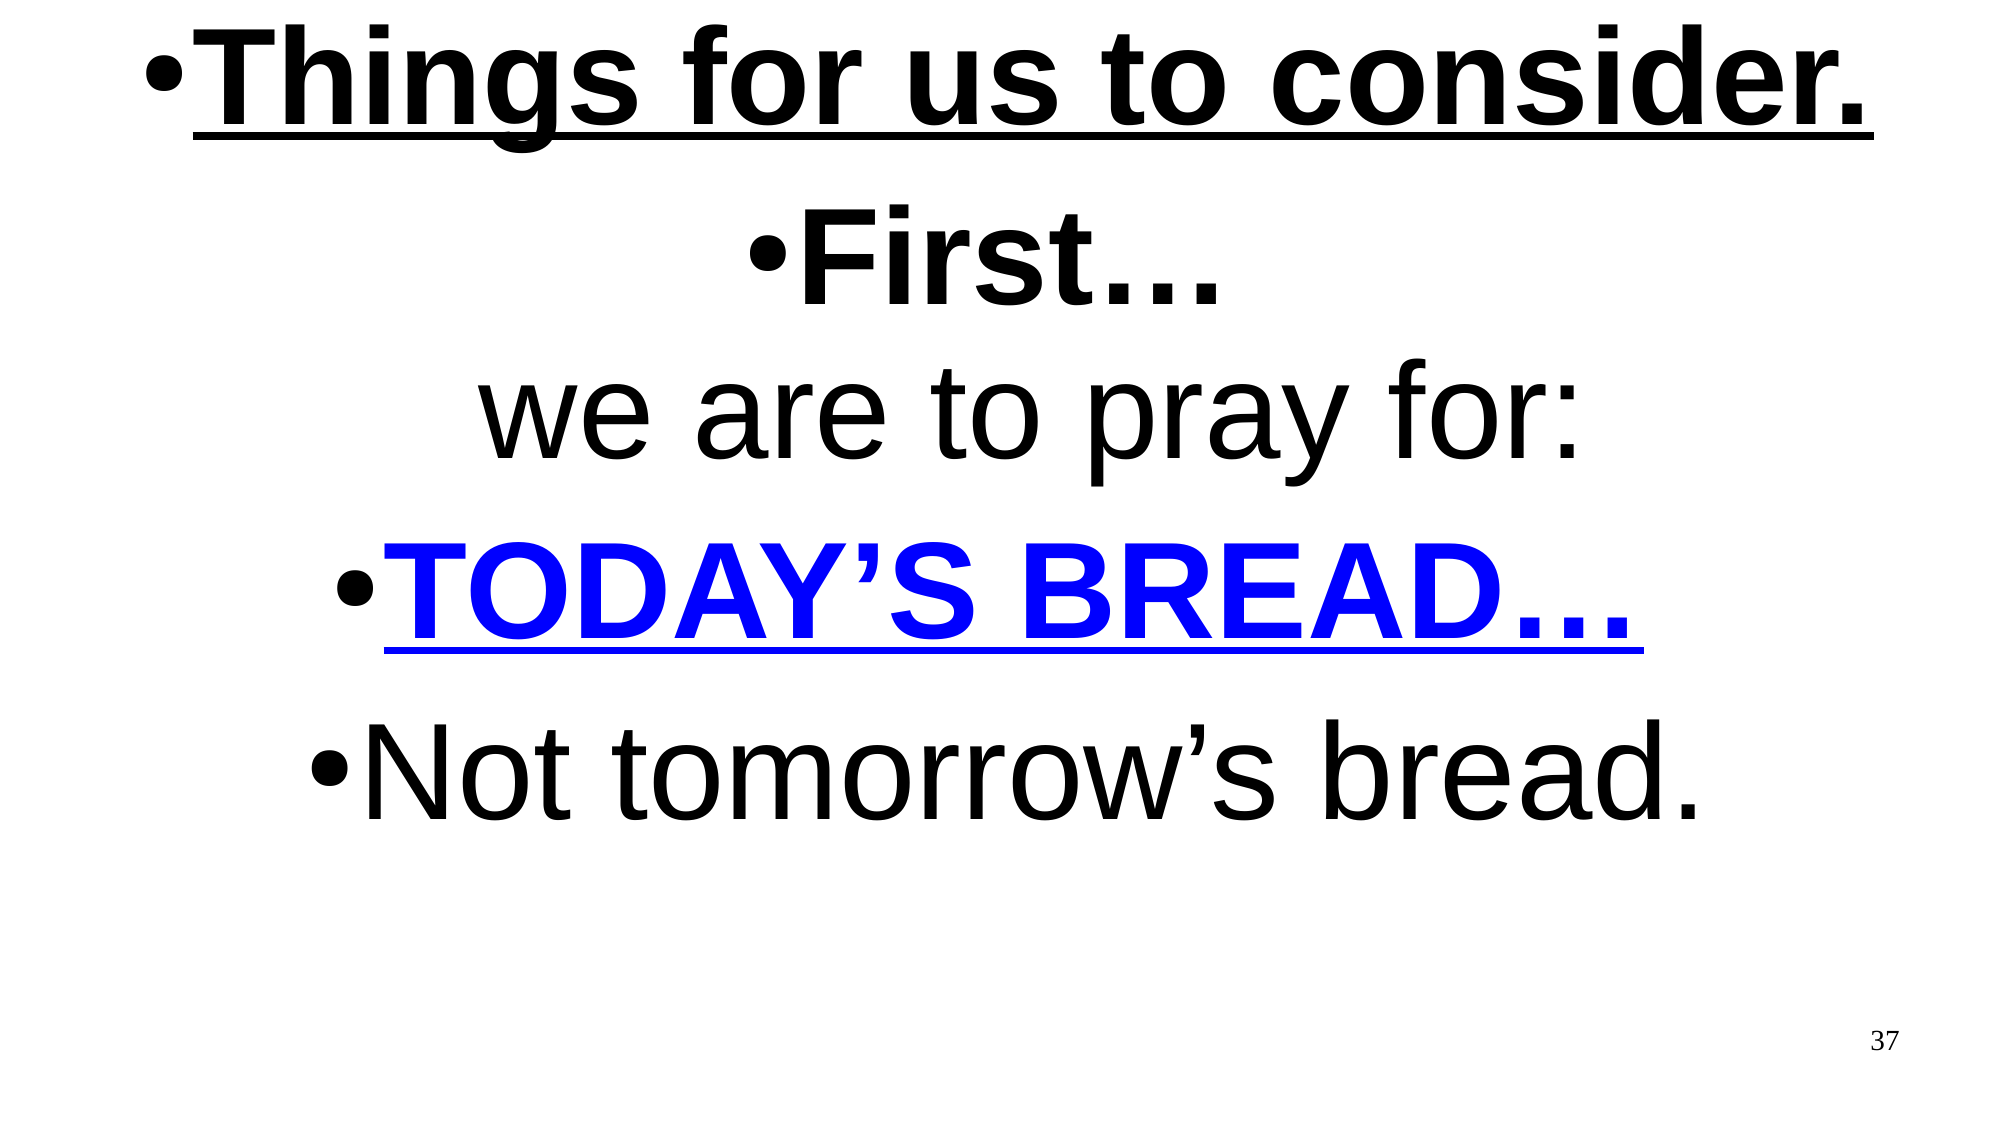

# Things for us to consider.
First… 
we are to pray for:
TODAY’S BREAD…
Not tomorrow’s bread.
37